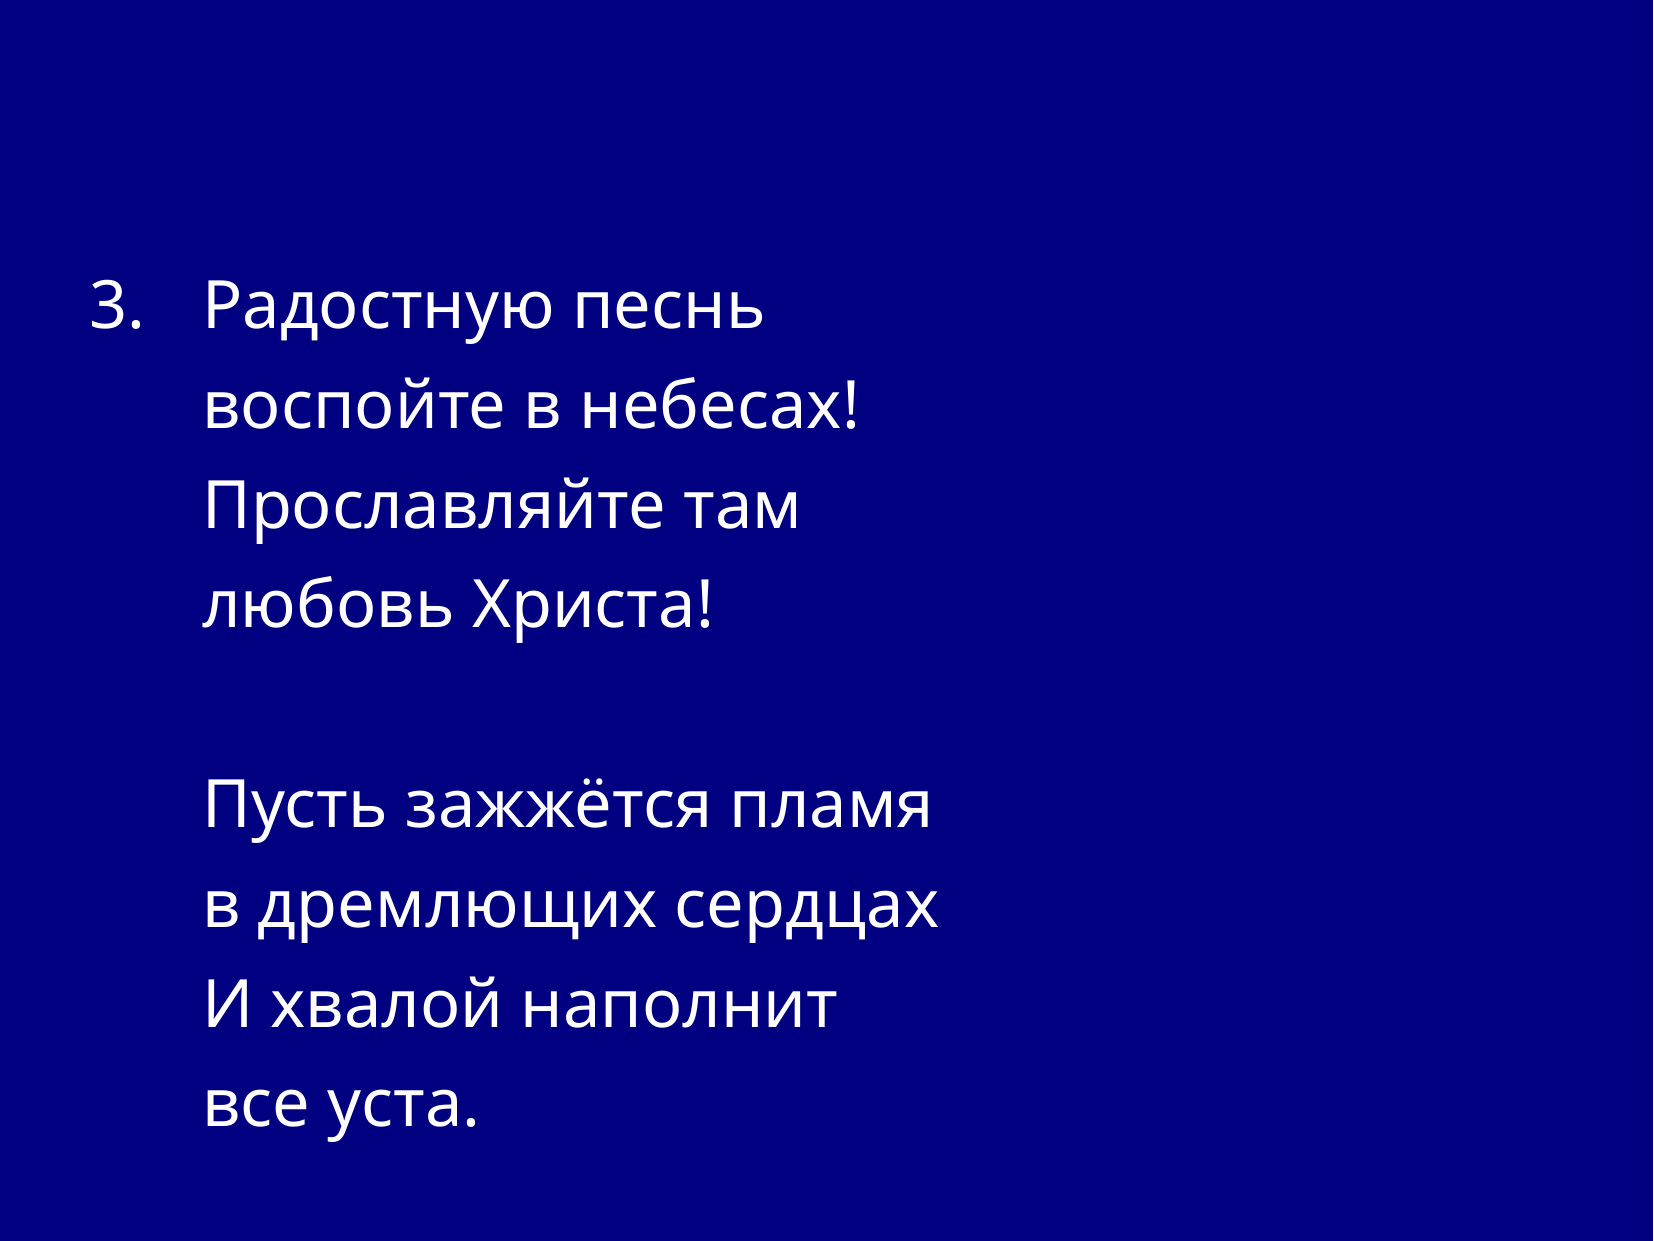

3.	Радостную песнь
	воспойте в небесах!
	Прославляйте там
	любовь Христа!
	Пусть зажжётся пламя
	в дремлющих сердцах
	И хвалой наполнит
	все уста.